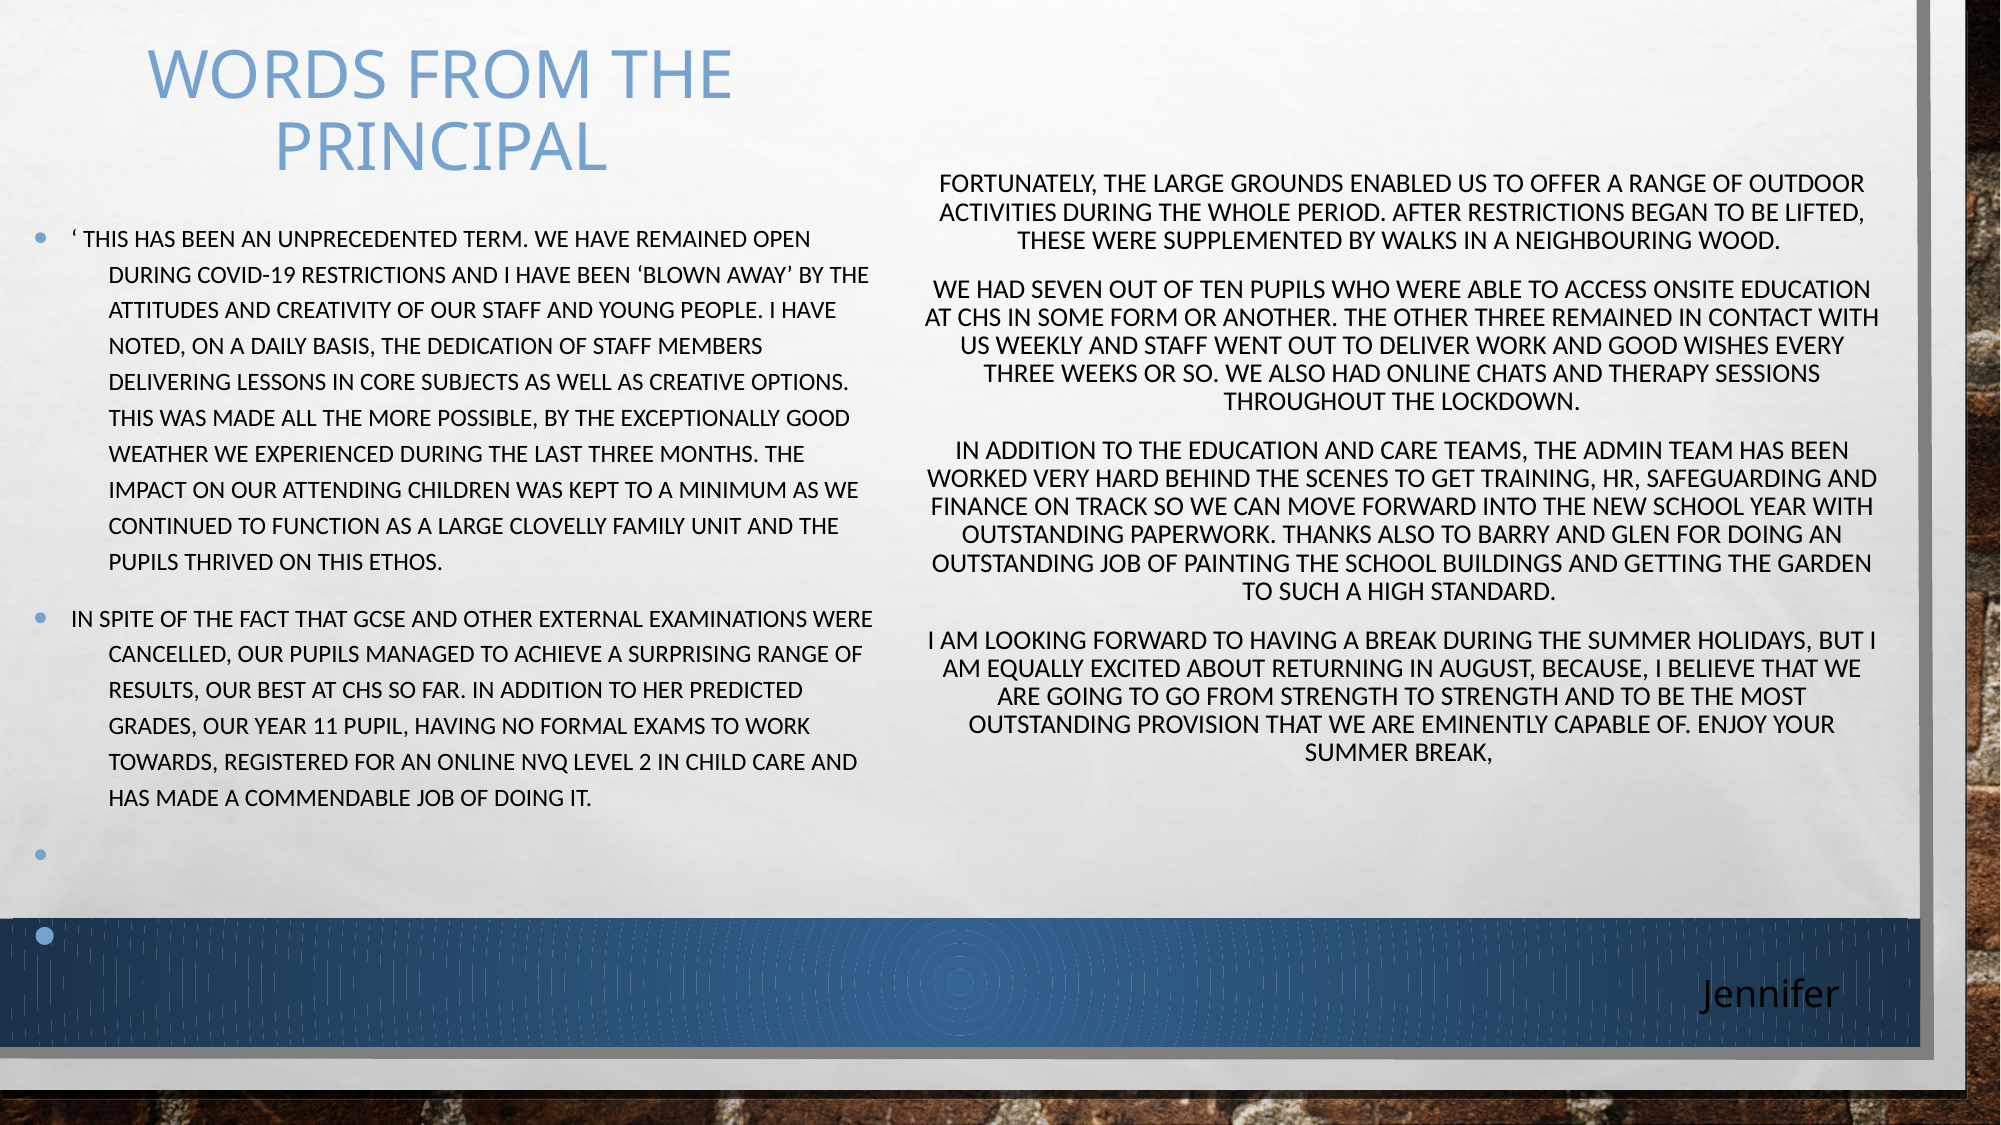

# Words from the principal
Fortunately, the large grounds enabled us to offer a range of outdoor activities during the whole period. After restrictions began to be lifted, these were supplemented by walks in a neighbouring wood.
We had seven out of ten pupils who were able to access onsite education at CHS in some form or another. The other three remained in contact with us weekly and staff went out to deliver work and good wishes every three weeks or so. We also had online chats and therapy sessions throughout the lockdown.
In addition to the education and care teams, the admin team has been worked very hard behind the scenes to get training, HR, safeguarding and finance on track so we can move forward into the new school year with outstanding paperwork. Thanks also to Barry and Glen for doing an outstanding job of painting the school buildings and getting the garden to such a high standard.
I am looking forward to having a break during the summer holidays, but I am equally excited about returning in August, because, I believe that we are going to go from strength to strength and to be the most outstanding provision that we are eminently capable of. Enjoy your summer break,
‘ This has been an unprecedented term. We have remained open during COVID-19 restrictions and I have been ‘blown away’ by the attitudes and creativity of our staff and young people. I have noted, on a daily basis, the dedication of staff members delivering lessons in core subjects as well as creative options. This was made all the more possible, by the exceptionally good weather we experienced during the last three months. The impact on our attending children was kept to a minimum as we continued to function as a large Clovelly family unit and the pupils thrived on this ethos.
In spite of the fact that GCSE and other external examinations were cancelled, our pupils managed to achieve a surprising range of results, our best at CHS so far. In addition to her predicted grades, our year 11 pupil, having no formal exams to work towards, registered for an online NVQ level 2 in child care and has made a commendable job of doing it.
Jennifer